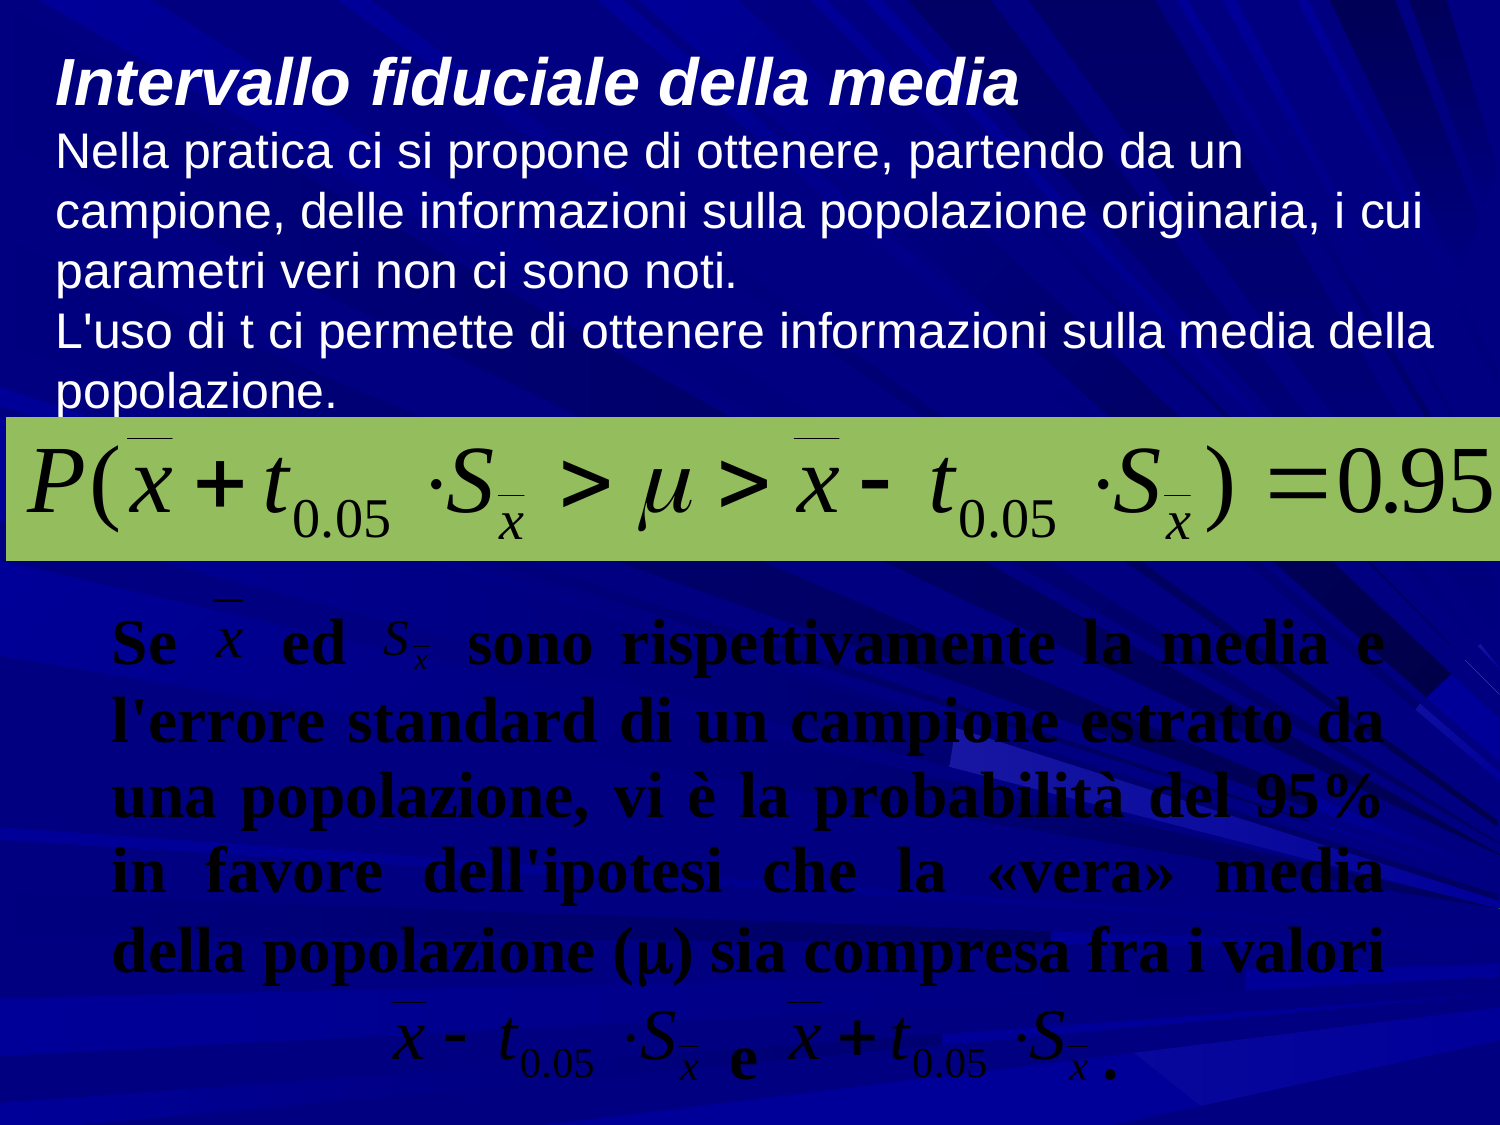

Intervallo fiduciale della media
Nella pratica ci si propone di ottenere, partendo da un campione, delle informazioni sulla popolazione originaria, i cui parametri veri non ci sono noti.
L'uso di t ci permette di ottenere informazioni sulla media della popolazione.